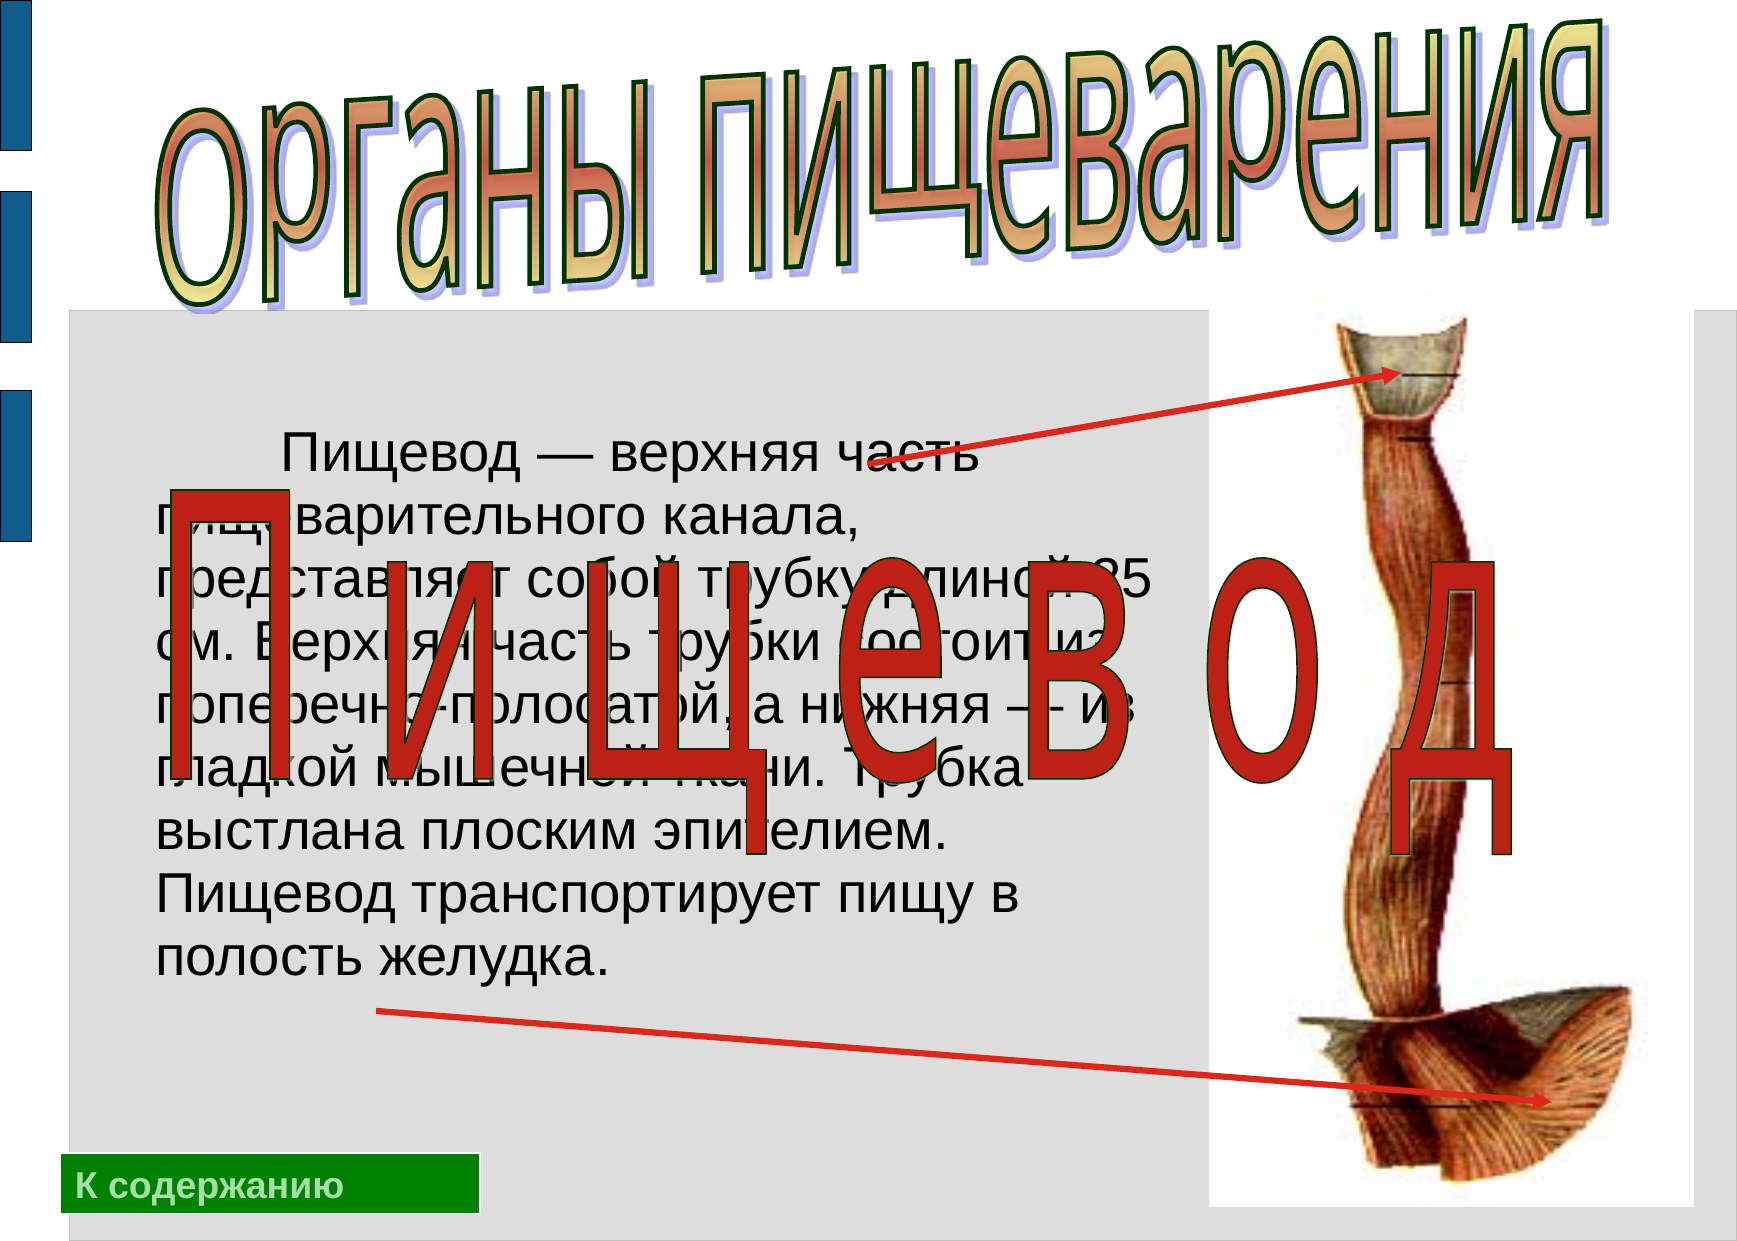

Органы пищеварения
# Пищевод — верхняя часть пищеварительного канала, представляет собой трубку длиной 25 см. Верхняя часть трубки состоит из поперечно-полосатой, а нижняя — из гладкой мышечной ткани. Трубка выстлана плоским эпителием. Пищевод транспортирует пищу в полость желудка.
П и щ е в о д
К содержанию